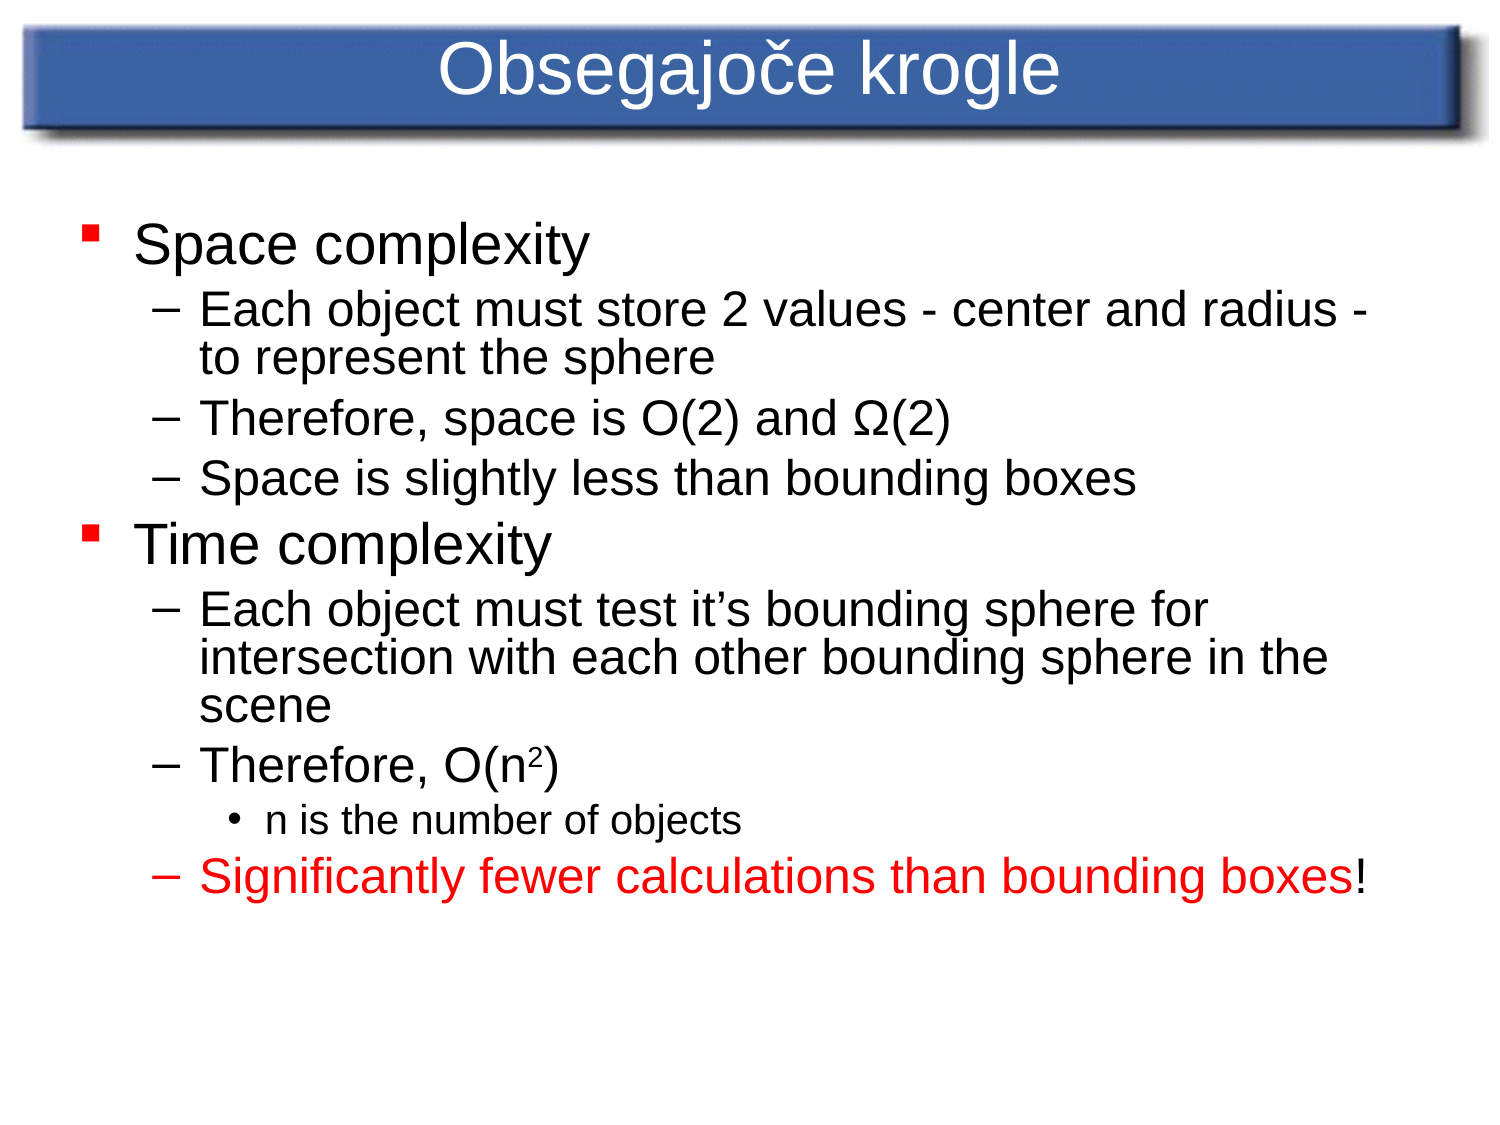

# Obsegajoče krogle
Space complexity
Each object must store 2 values - center and radius - to represent the sphere
Therefore, space is O(2) and Ω(2)
Space is slightly less than bounding boxes
Time complexity
Each object must test it’s bounding sphere for intersection with each other bounding sphere in the scene
Therefore, O(n2)
n is the number of objects
Significantly fewer calculations than bounding boxes!